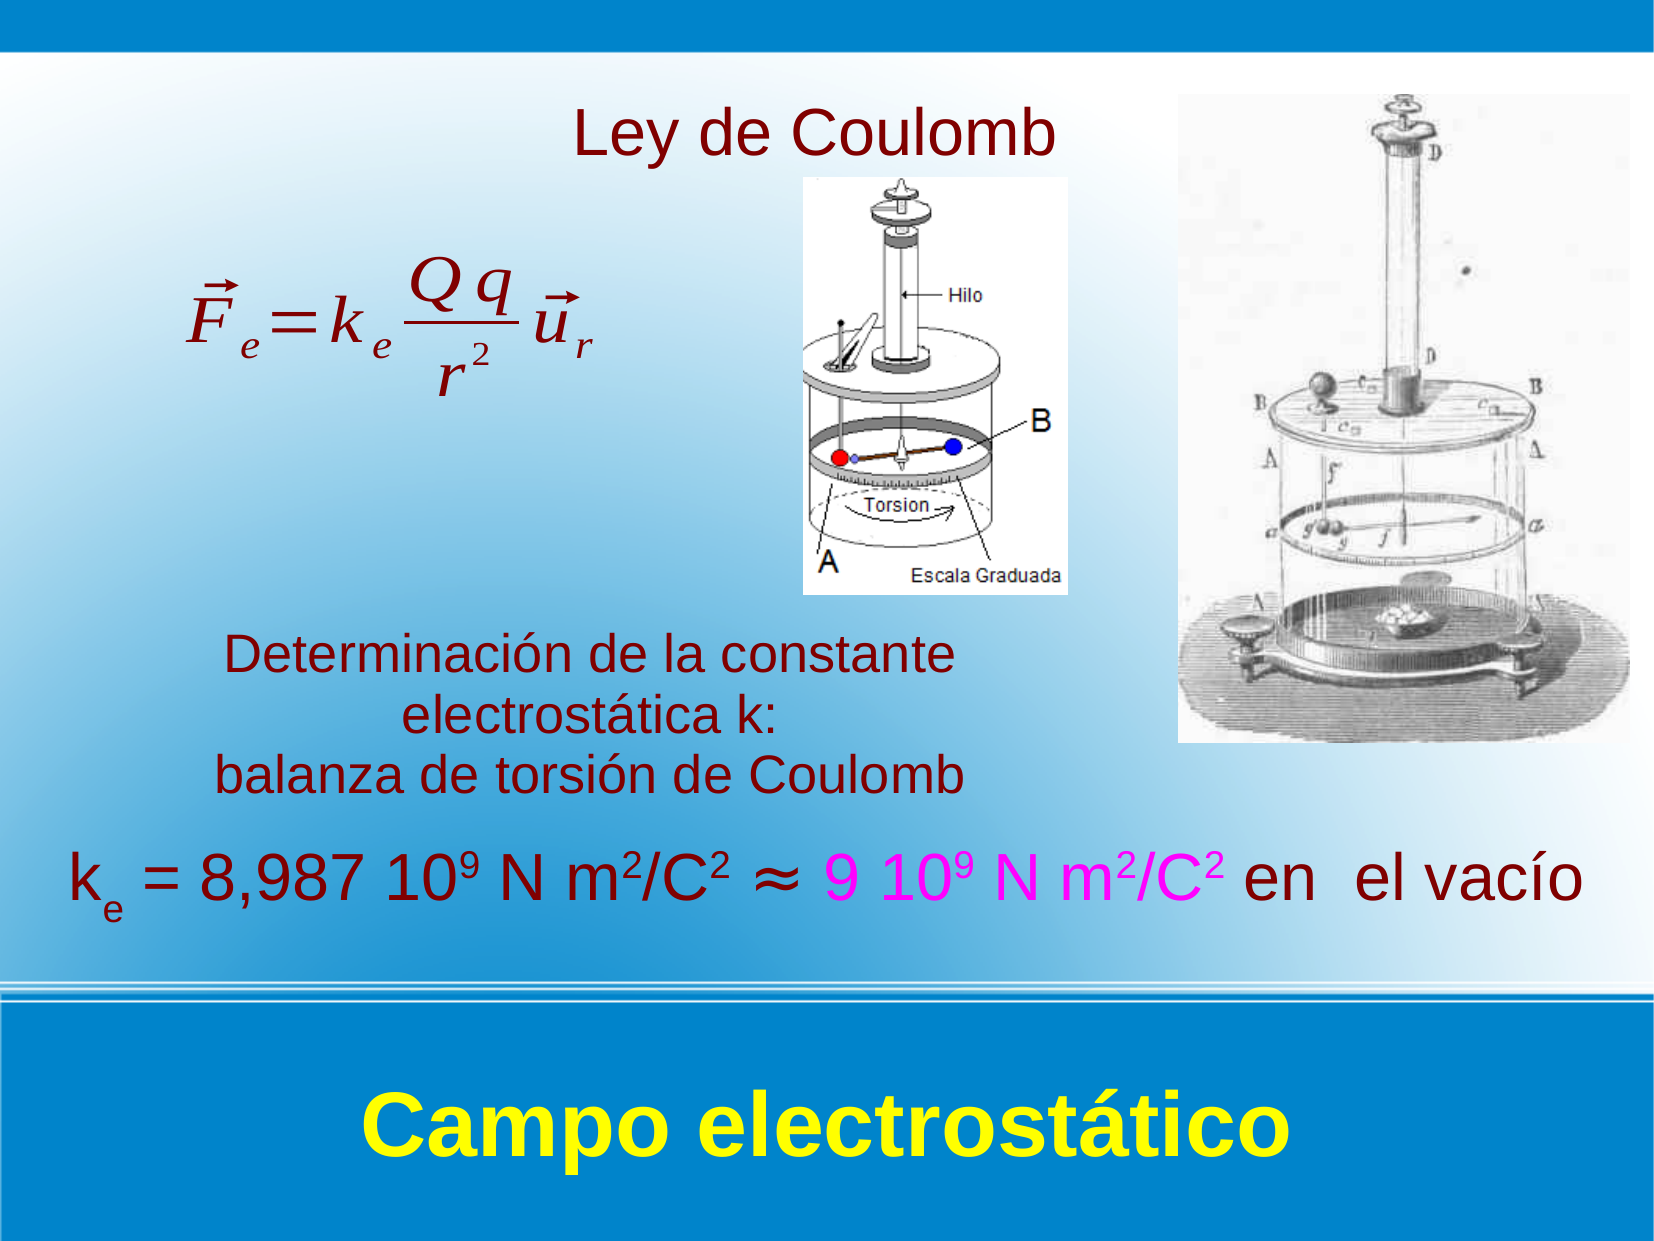

Ley de Coulomb
Determinación de la constante electrostática k:
balanza de torsión de Coulomb
ke = 8,987 109 N m2/C2 ≈ 9 109 N m2/C2 en el vacío
# Campo electrostático